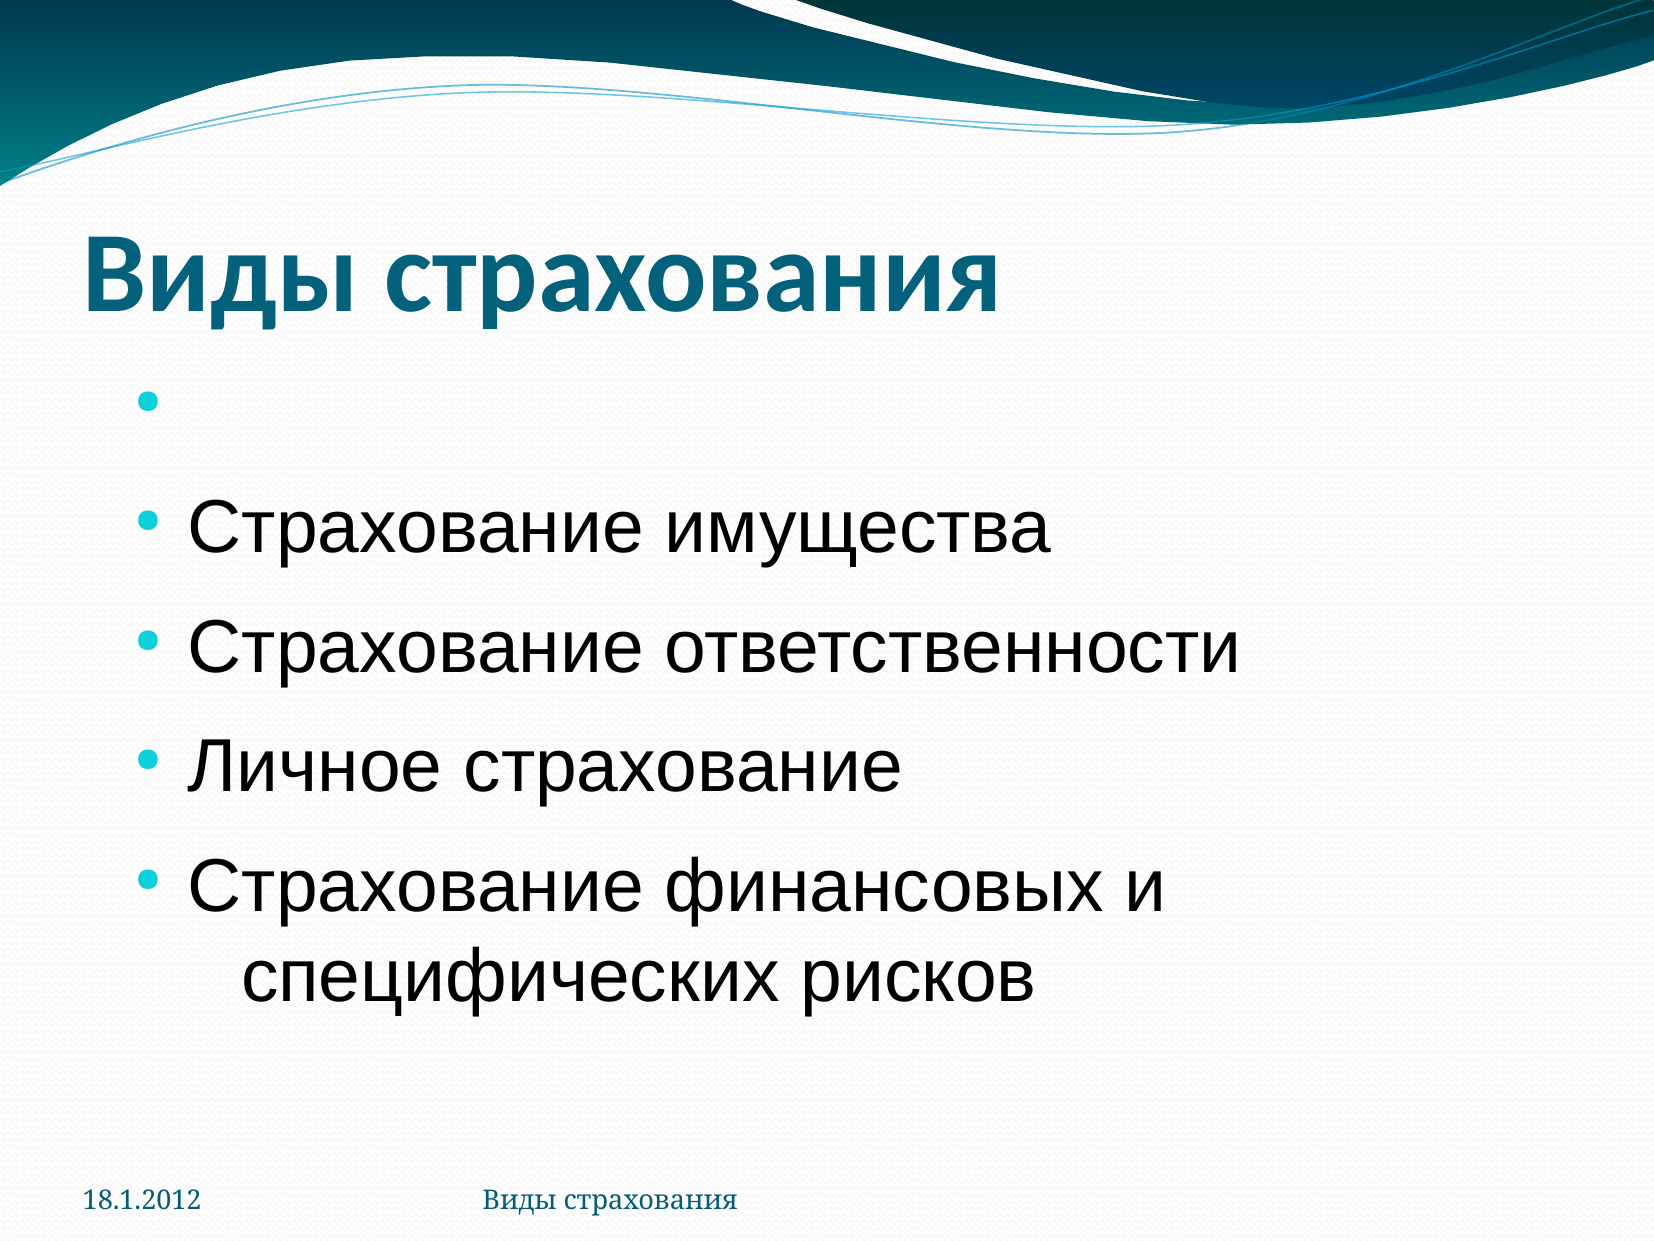

# Виды страхования
Страхование имущества
Страхование ответственности
Личное страхование
Страхование финансовых и специфических рисков
18.1.2012
Виды страхования